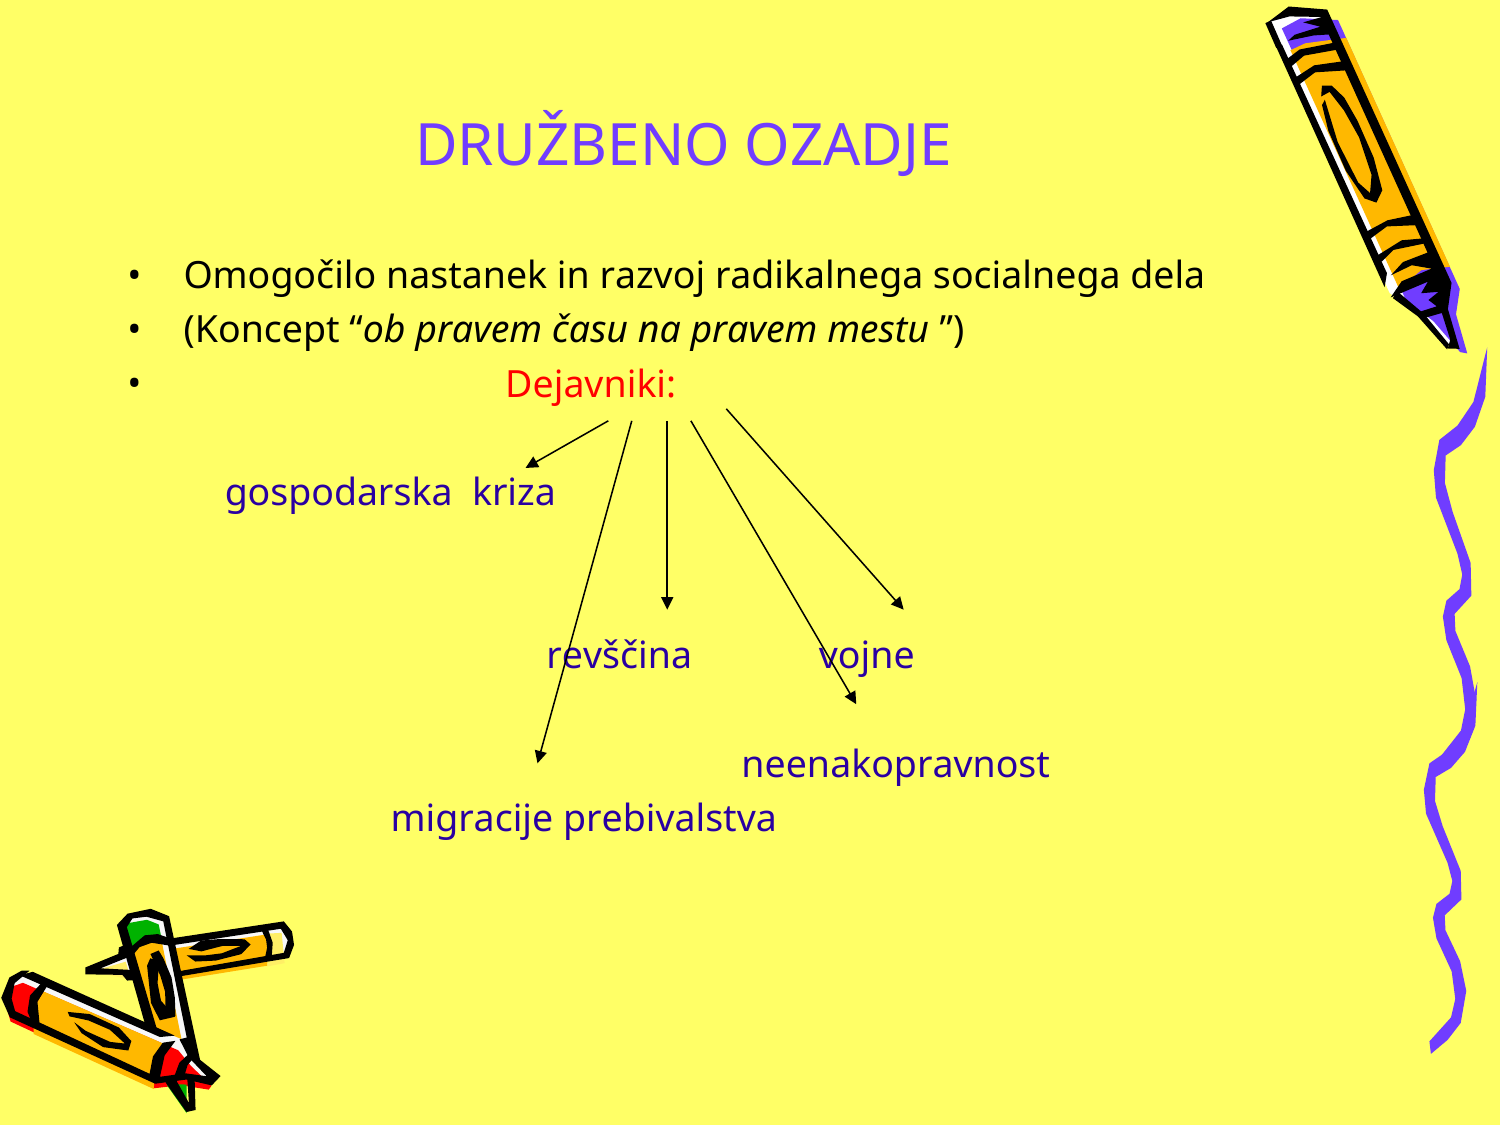

# DRUŽBENO OZADJE
Omogočilo nastanek in razvoj radikalnega socialnega dela
(Koncept “ob pravem času na pravem mestu ”)
 Dejavniki:
 gospodarska kriza
 revščina vojne
 neenakopravnost
 migracije prebivalstva